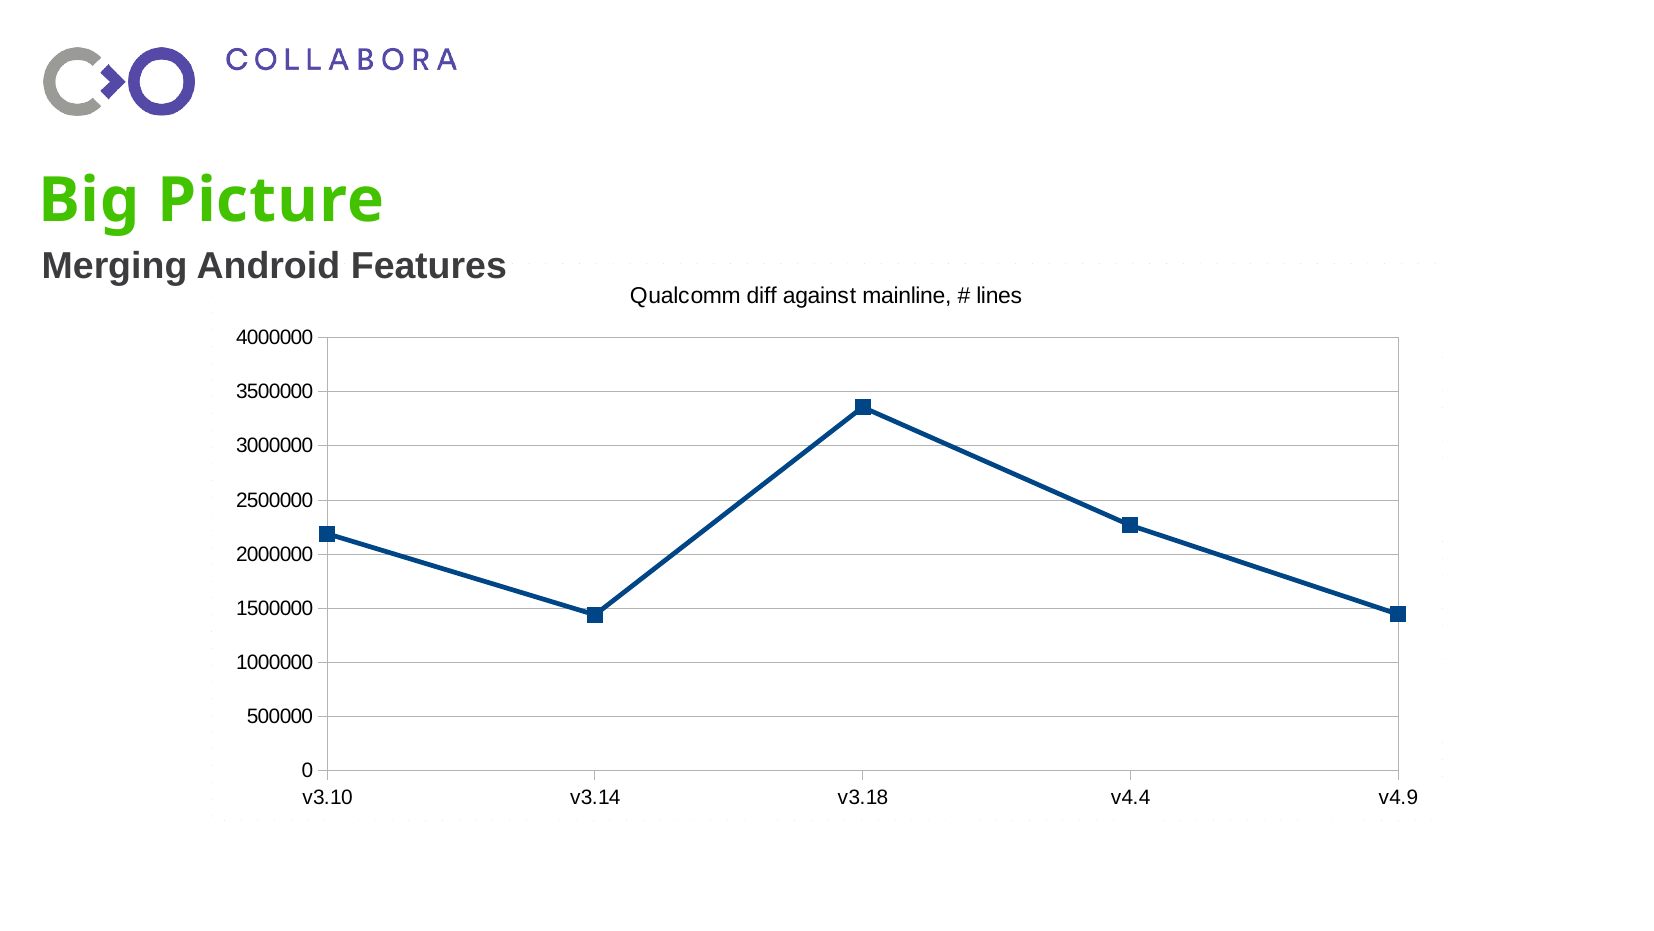

# Big Picture
Merging Android Features
### Chart: Qualcomm diff against mainline, # lines
| Category | Column C |
|---|---|
| v3.10 | 2188649.0 |
| v3.14 | 1440141.0 |
| v3.18 | 3356784.0 |
| v4.4 | 2266443.0 |
| v4.9 | 1445874.0 |